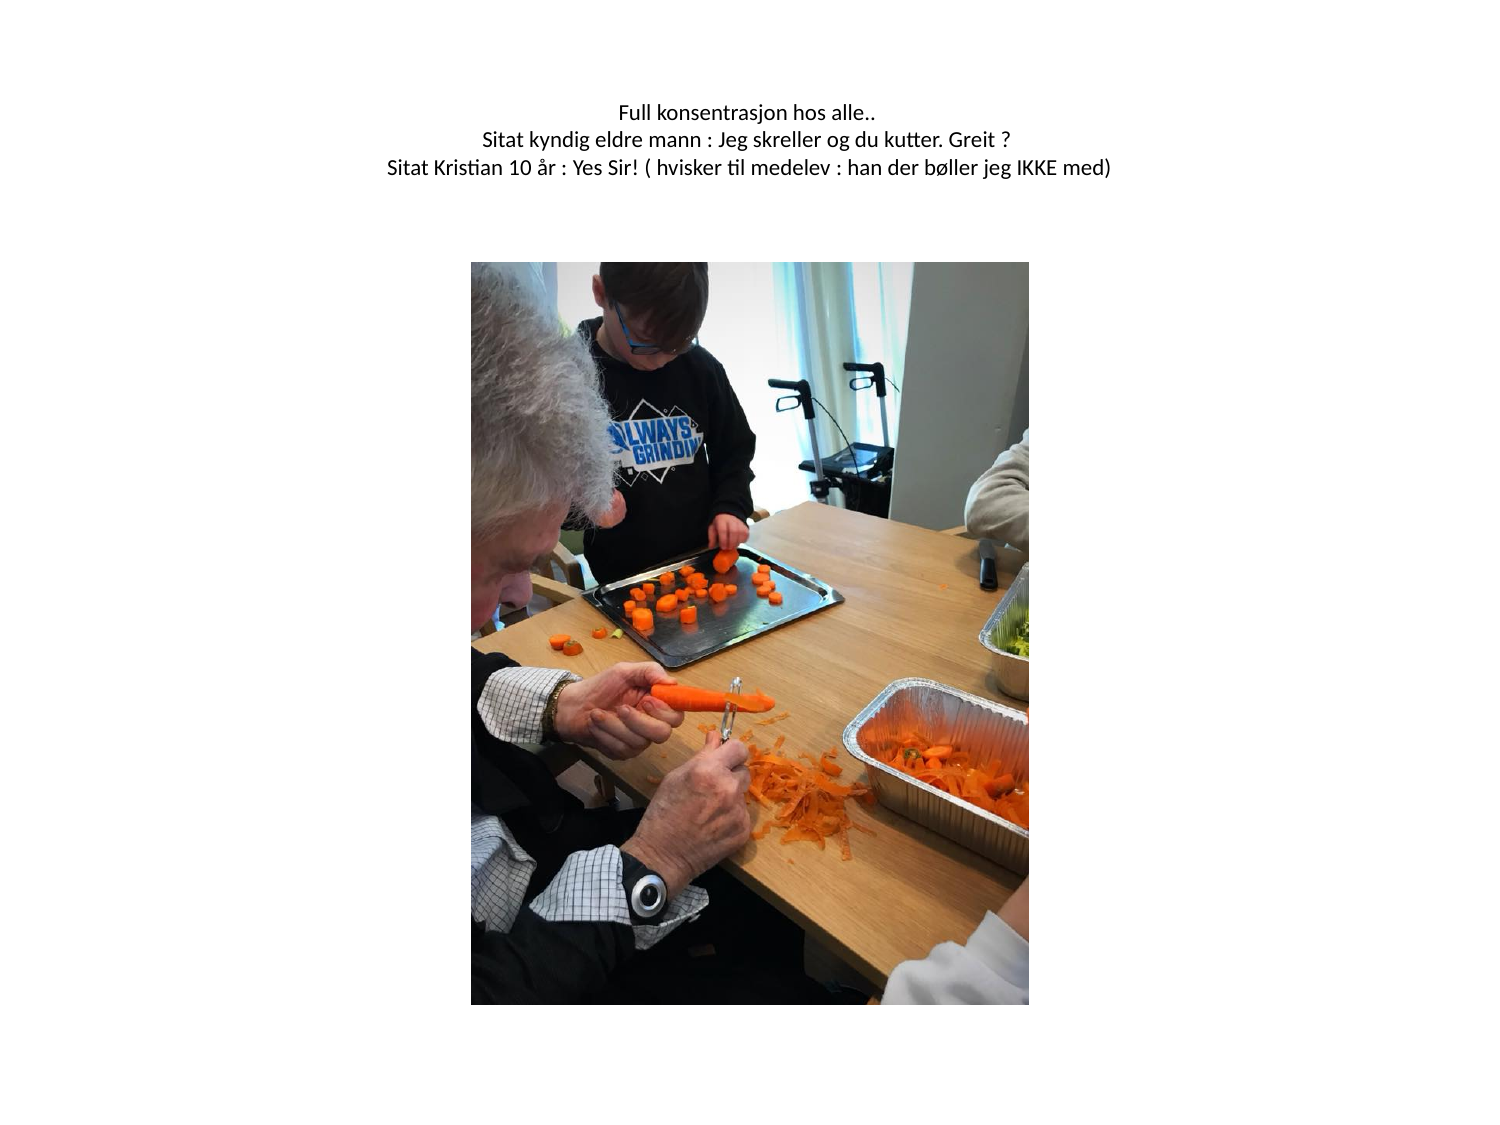

# Full konsentrasjon hos alle.. Sitat kyndig eldre mann : Jeg skreller og du kutter. Greit ? Sitat Kristian 10 år : Yes Sir! ( hvisker til medelev : han der bøller jeg IKKE med)